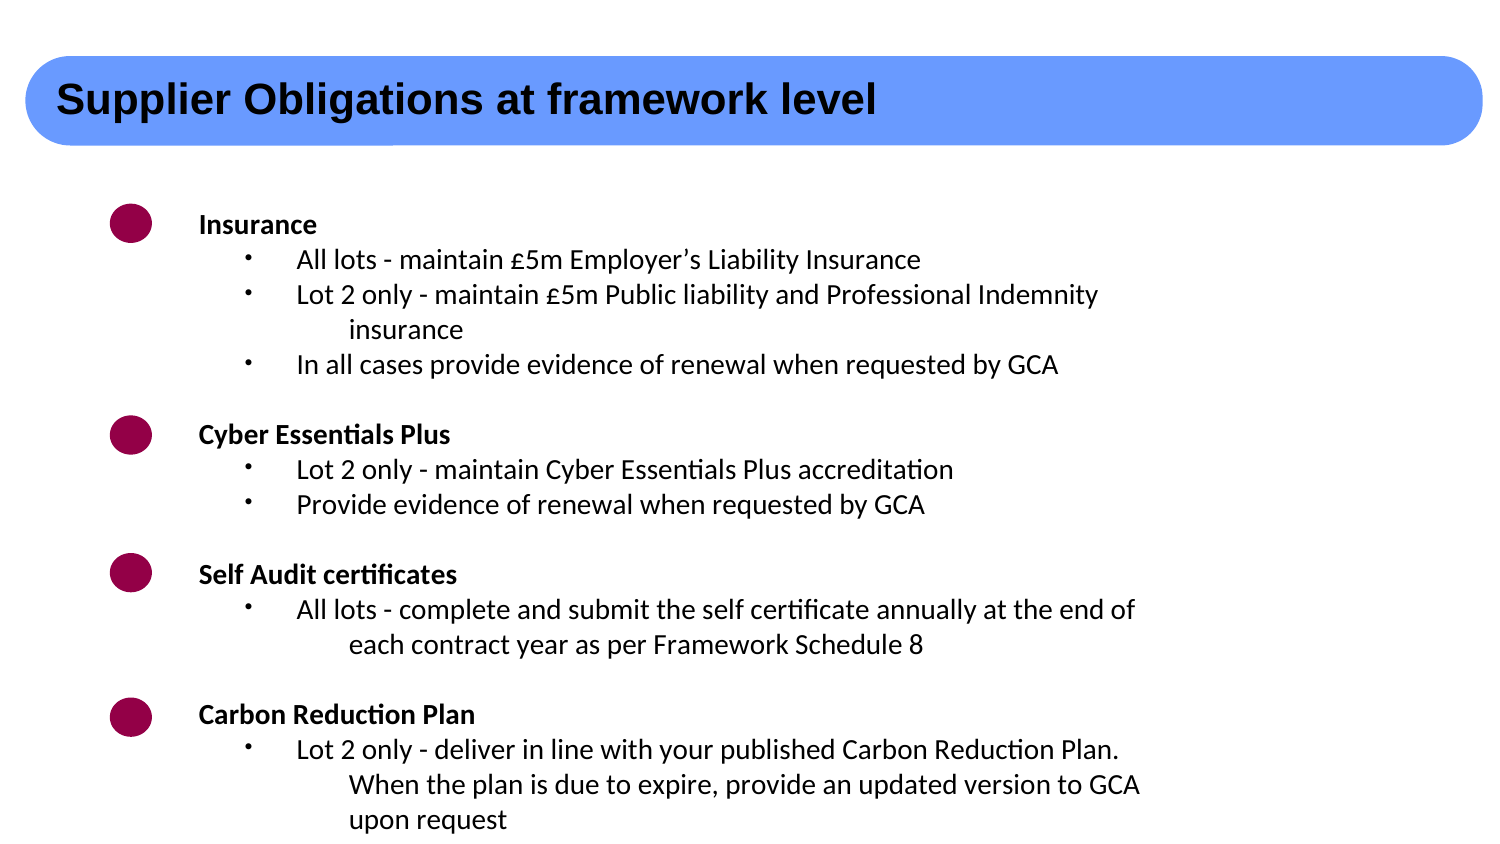

# Supplier Obligations at framework level
Insurance
All lots - maintain £5m Employer’s Liability Insurance
Lot 2 only - maintain £5m Public liability and Professional Indemnity insurance
In all cases provide evidence of renewal when requested by GCA
Cyber Essentials Plus
Lot 2 only - maintain Cyber Essentials Plus accreditation
Provide evidence of renewal when requested by GCA
Self Audit certificates
All lots - complete and submit the self certificate annually at the end of each contract year as per Framework Schedule 8
Carbon Reduction Plan
Lot 2 only - deliver in line with your published Carbon Reduction Plan. When the plan is due to expire, provide an updated version to GCA upon request